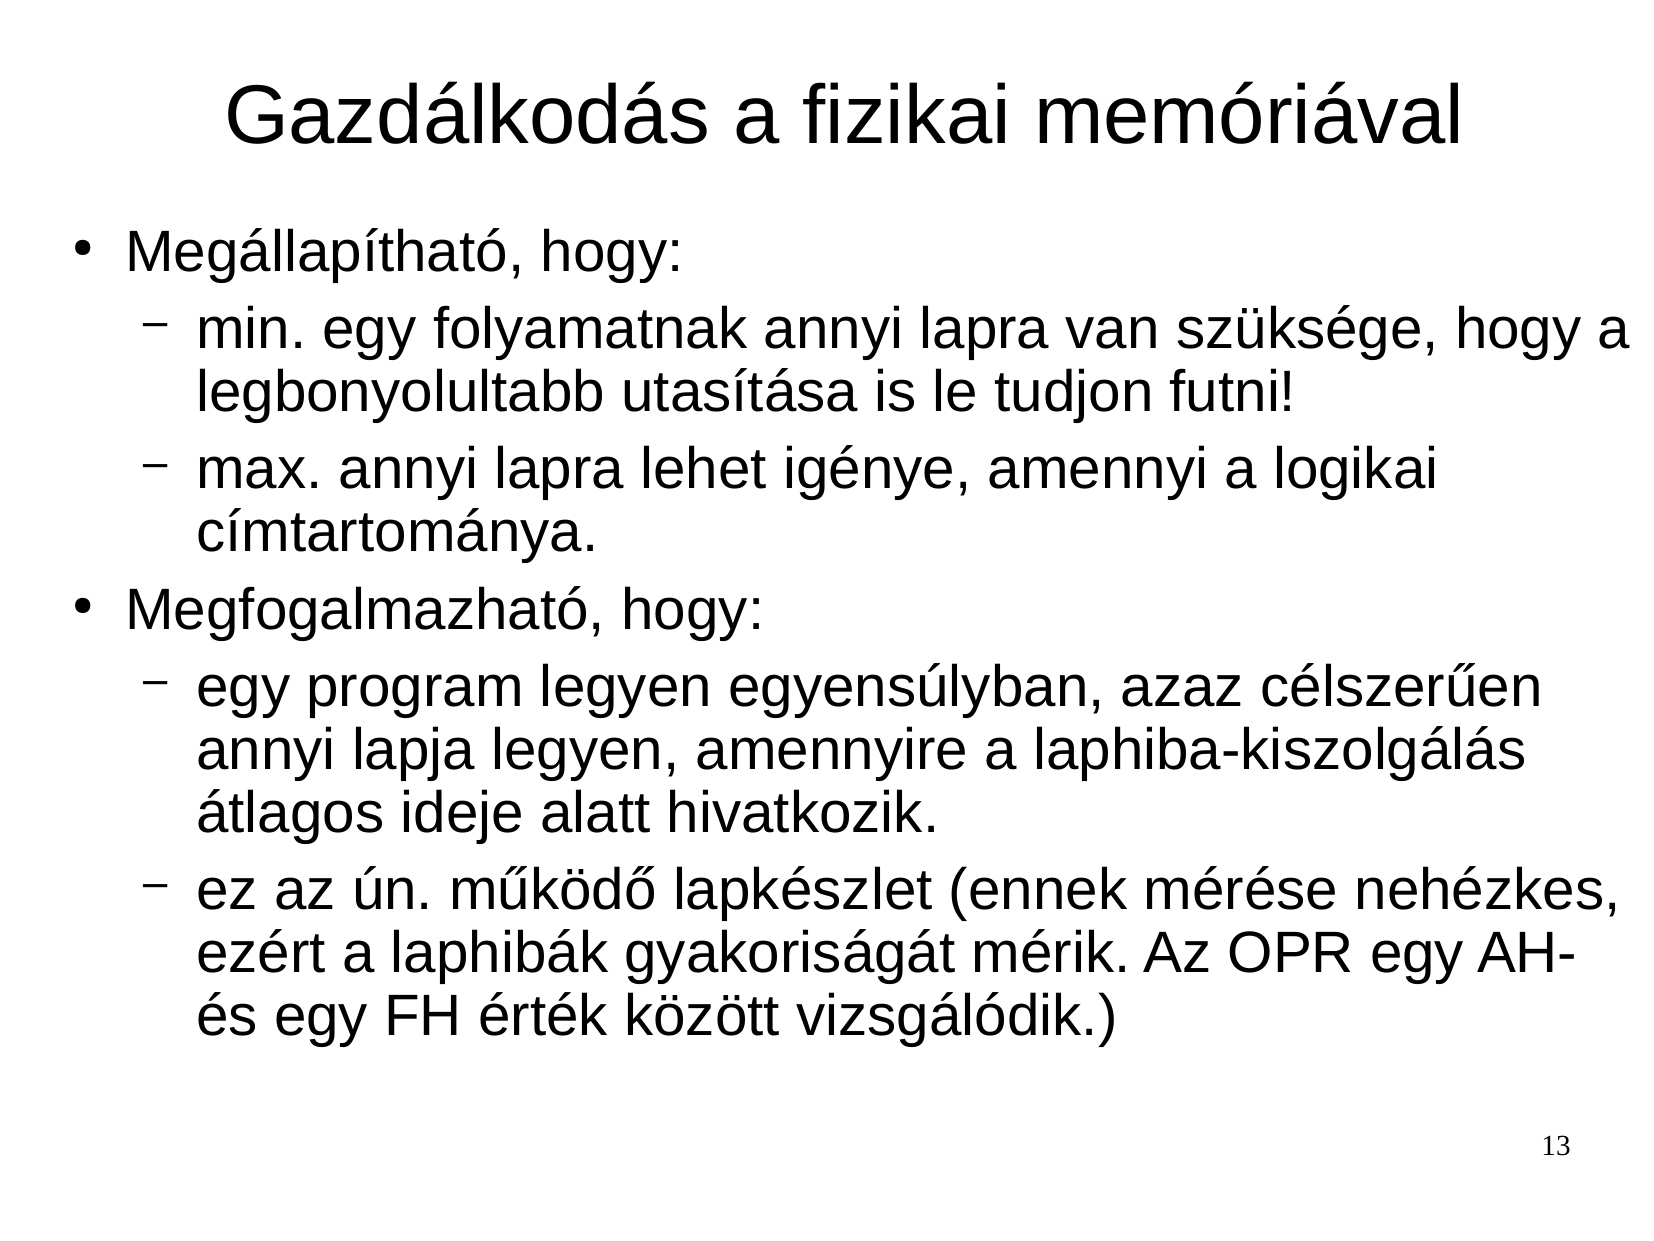

# Gazdálkodás a fizikai memóriával
Megállapítható, hogy:
min. egy folyamatnak annyi lapra van szüksége, hogy a legbonyolultabb utasítása is le tudjon futni!
max. annyi lapra lehet igénye, amennyi a logikai címtartománya.
Megfogalmazható, hogy:
egy program legyen egyensúlyban, azaz célszerűen annyi lapja legyen, amennyire a laphiba-kiszolgálás átlagos ideje alatt hivatkozik.
ez az ún. működő lapkészlet (ennek mérése nehézkes, ezért a laphibák gyakoriságát mérik. Az OPR egy AH- és egy FH érték között vizsgálódik.)
13